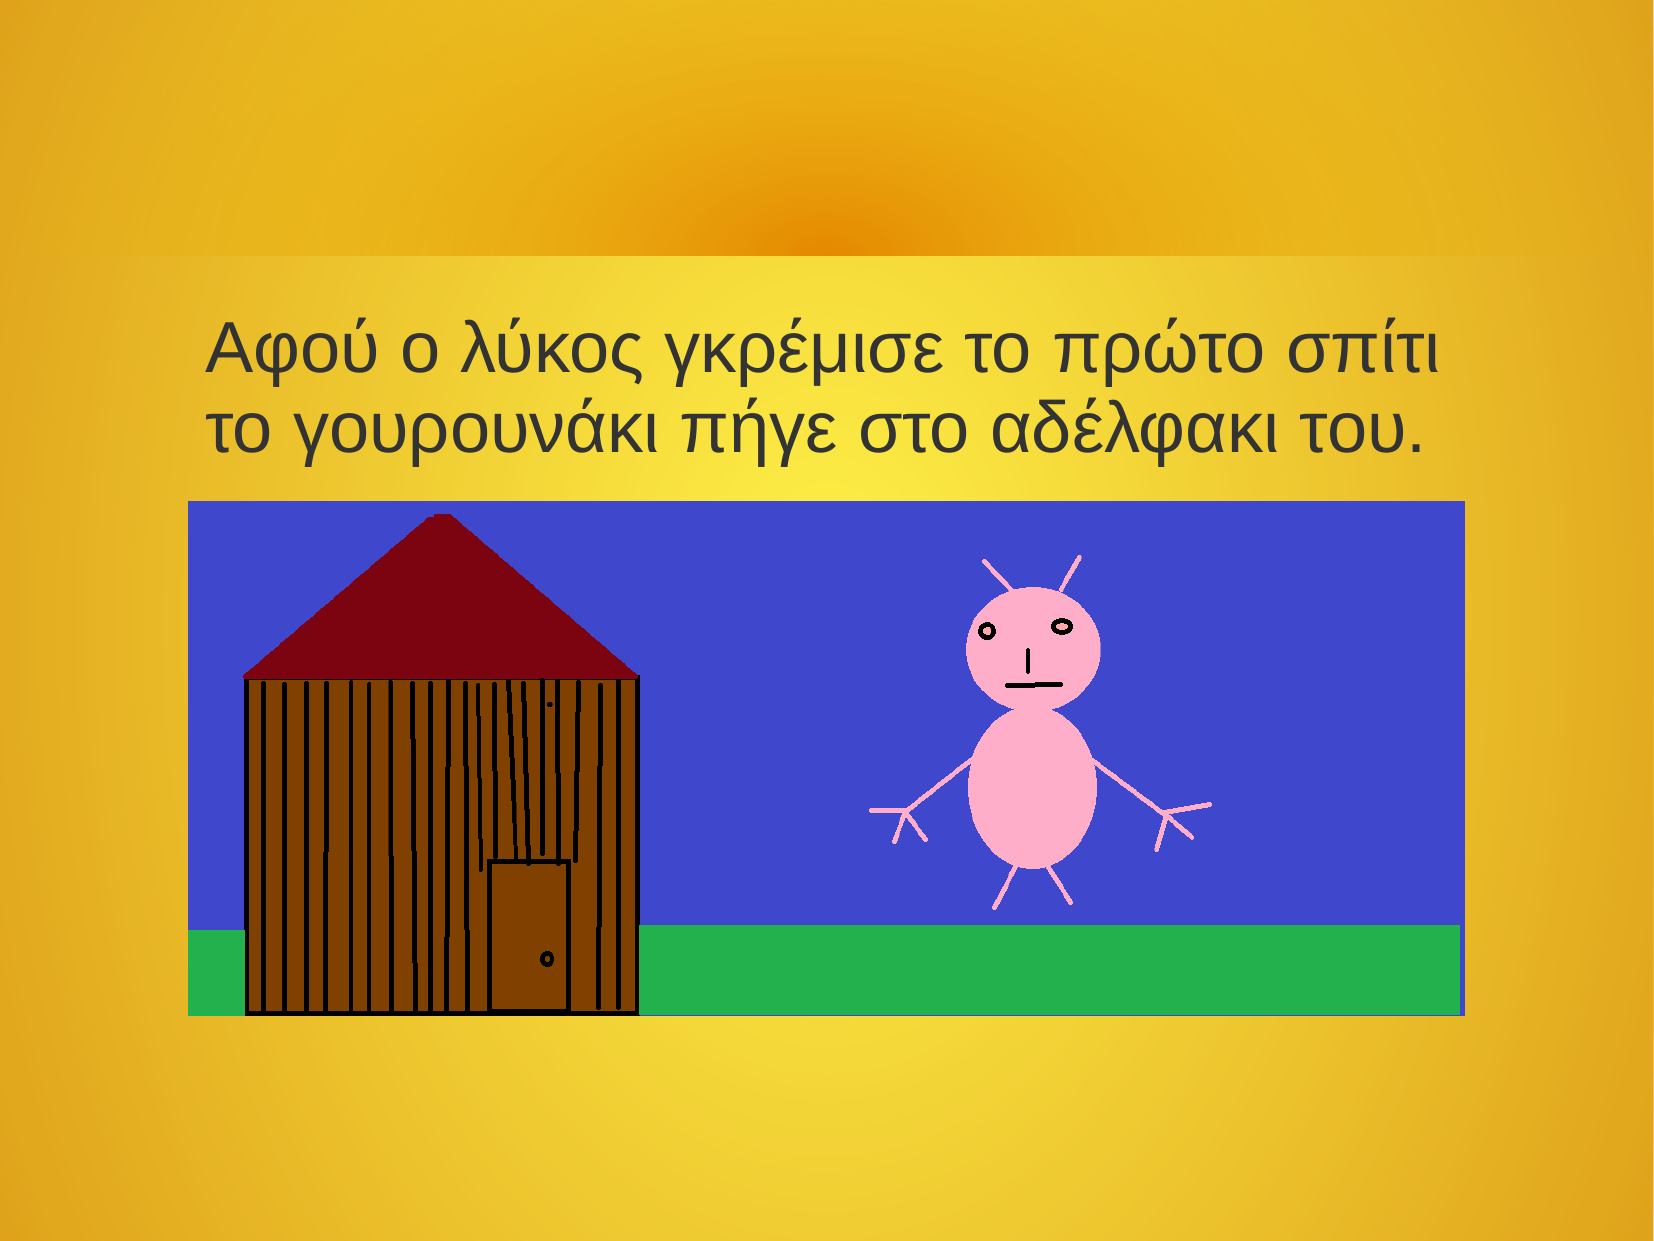

#
Αφού ο λύκος γκρέμισε το πρώτο σπίτι το γουρουνάκι πήγε στο αδέλφακι του.